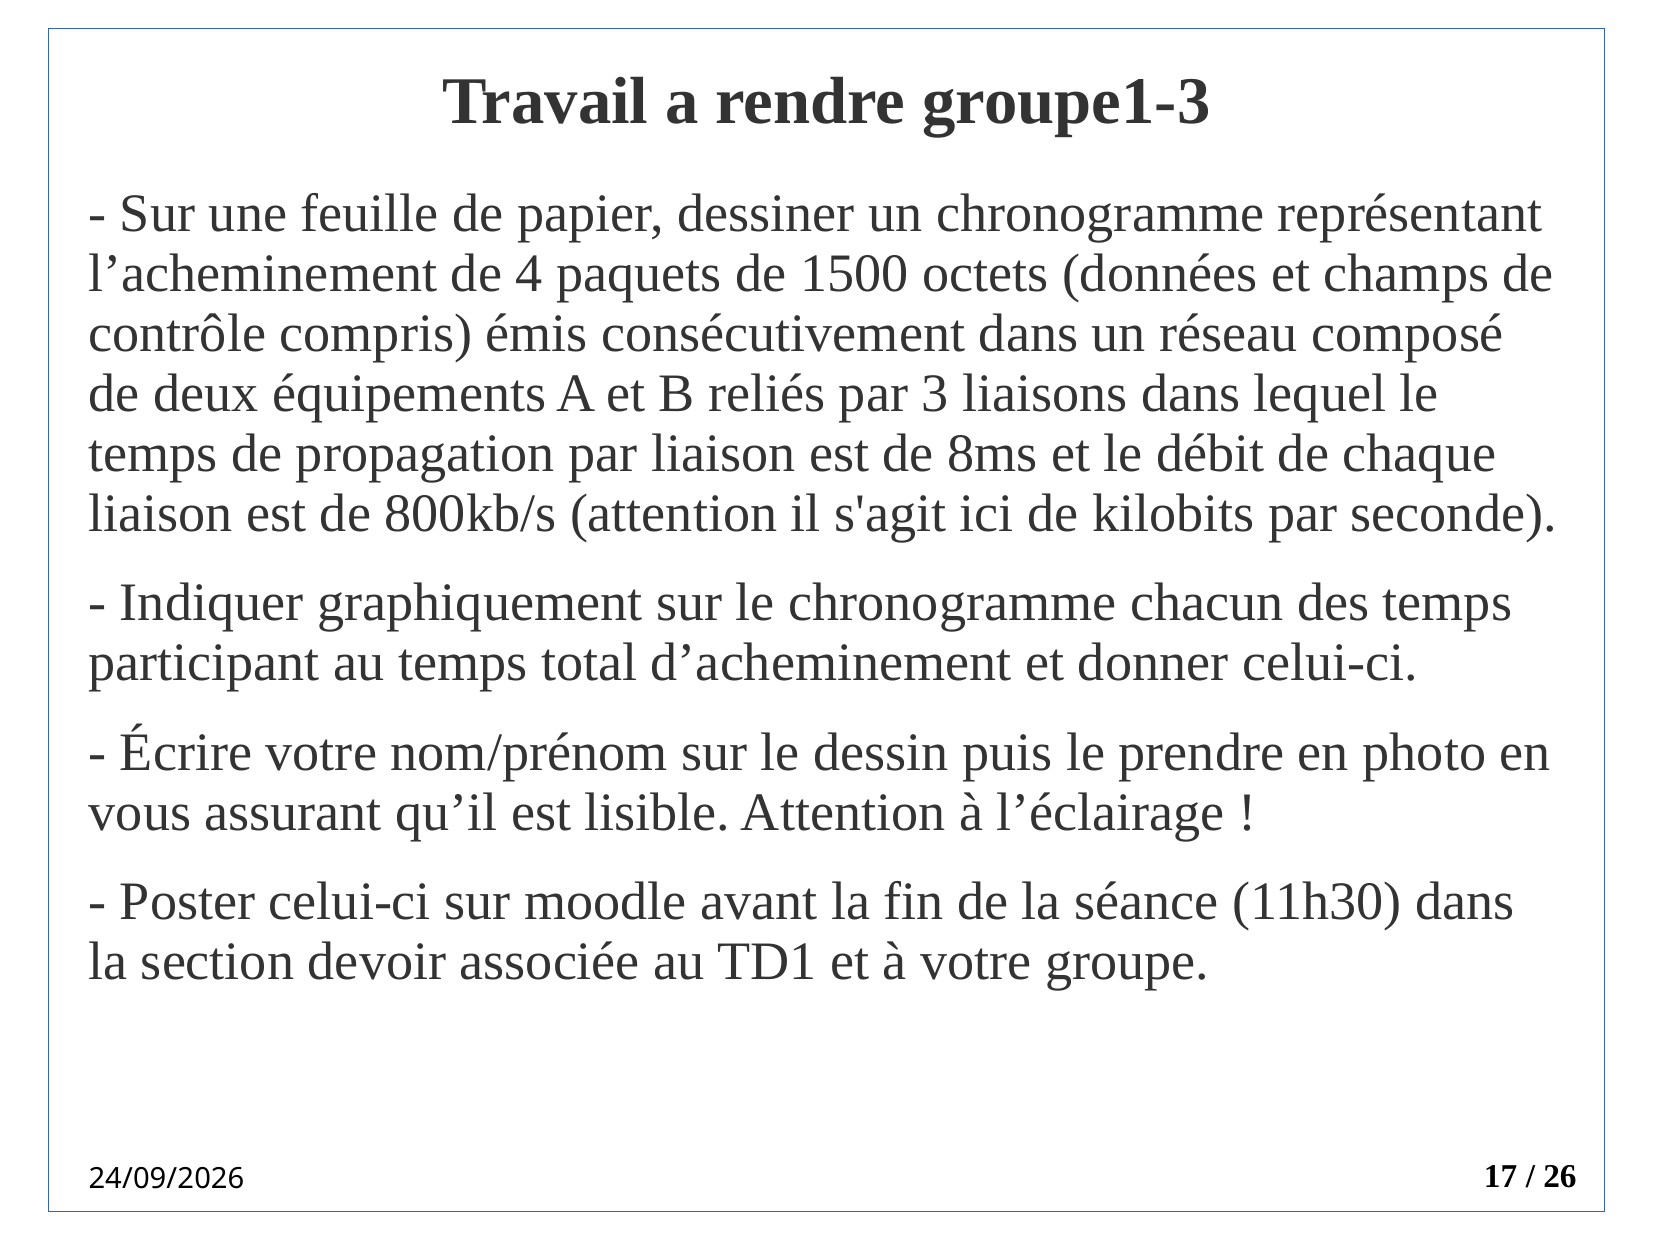

# Travail a rendre groupe1-3
- Sur une feuille de papier, dessiner un chronogramme représentant l’acheminement de 4 paquets de 1500 octets (données et champs de contrôle compris) émis consécutivement dans un réseau composé de deux équipements A et B reliés par 3 liaisons dans lequel le temps de propagation par liaison est de 8ms et le débit de chaque liaison est de 800kb/s (attention il s'agit ici de kilobits par seconde).
- Indiquer graphiquement sur le chronogramme chacun des temps participant au temps total d’acheminement et donner celui-ci.
- Écrire votre nom/prénom sur le dessin puis le prendre en photo en vous assurant qu’il est lisible. Attention à l’éclairage !
- Poster celui-ci sur moodle avant la fin de la séance (11h30) dans la section devoir associée au TD1 et à votre groupe.
17